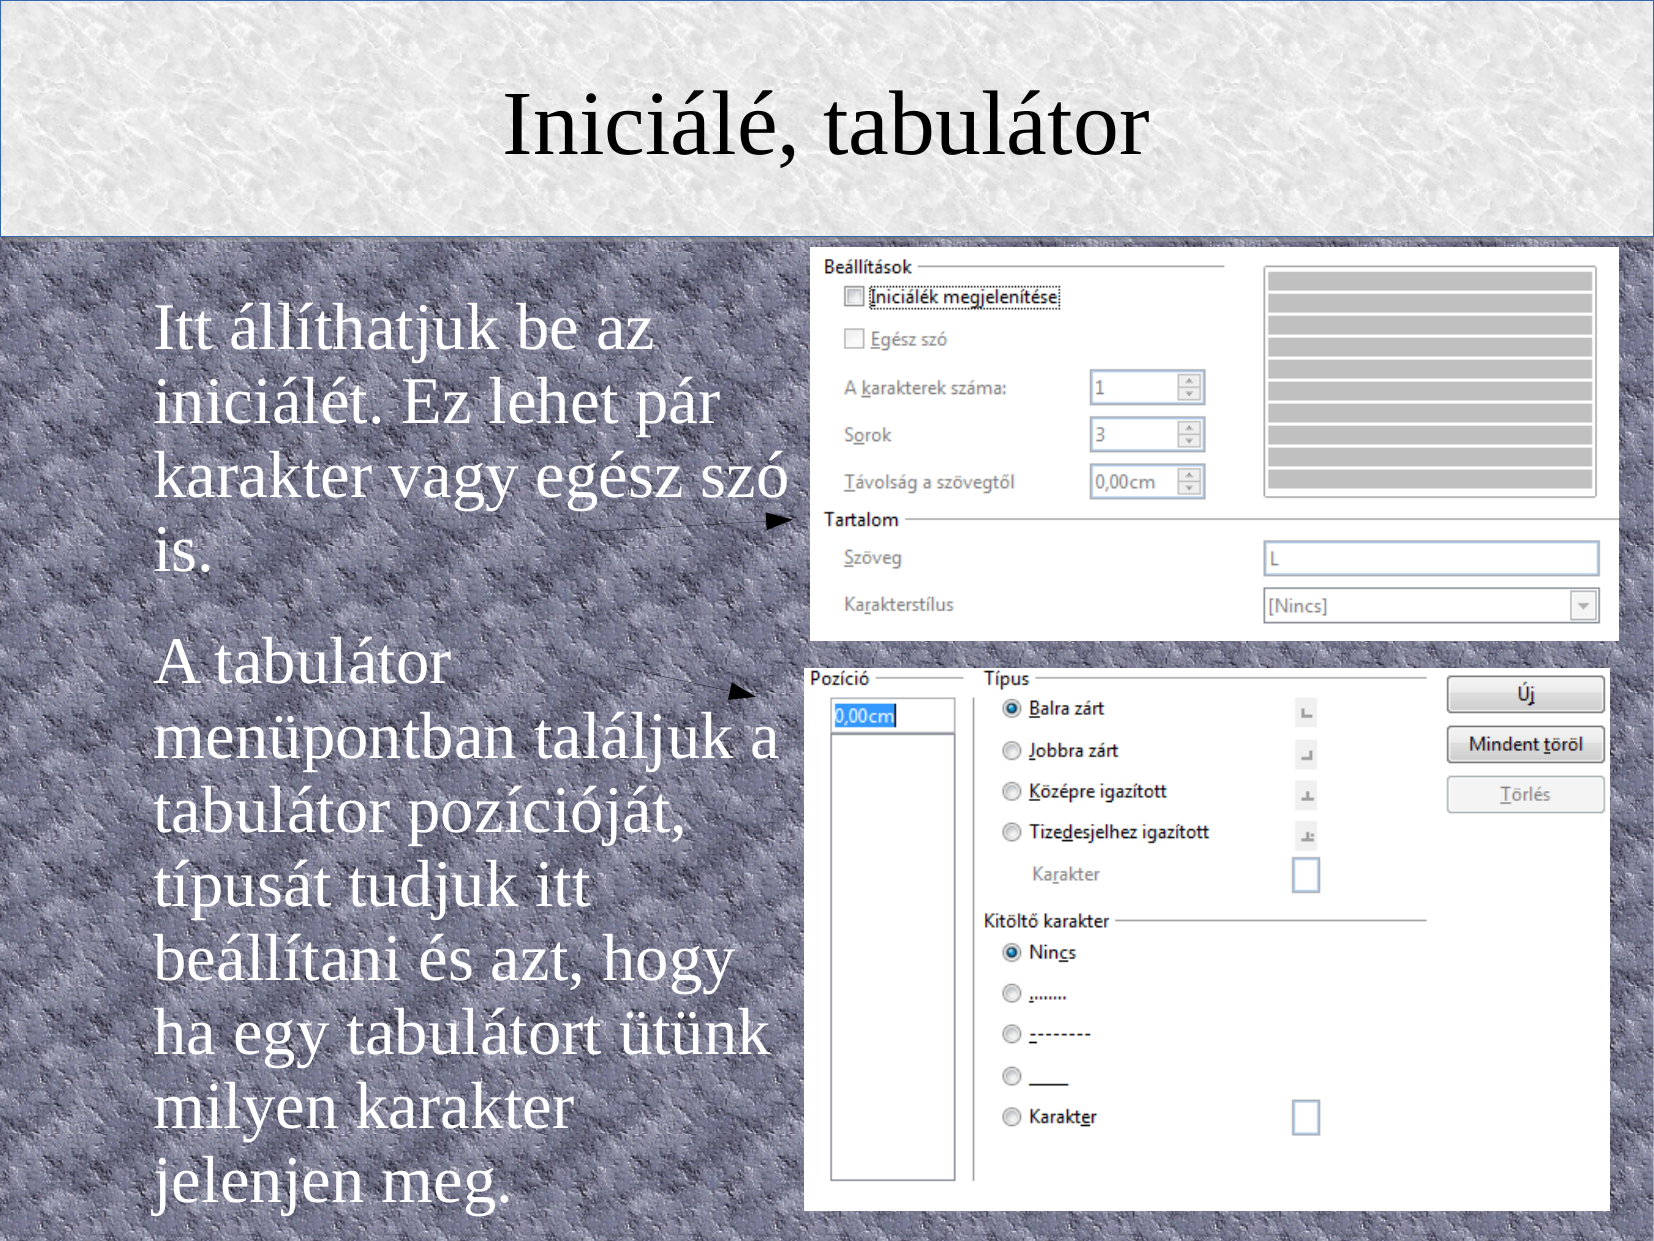

# Iniciálé, tabulátor
Itt állíthatjuk be az iniciálét. Ez lehet pár karakter vagy egész szó is.
A tabulátor menüpontban találjuk a tabulátor pozícióját, típusát tudjuk itt beállítani és azt, hogy ha egy tabulátort ütünk milyen karakter jelenjen meg.